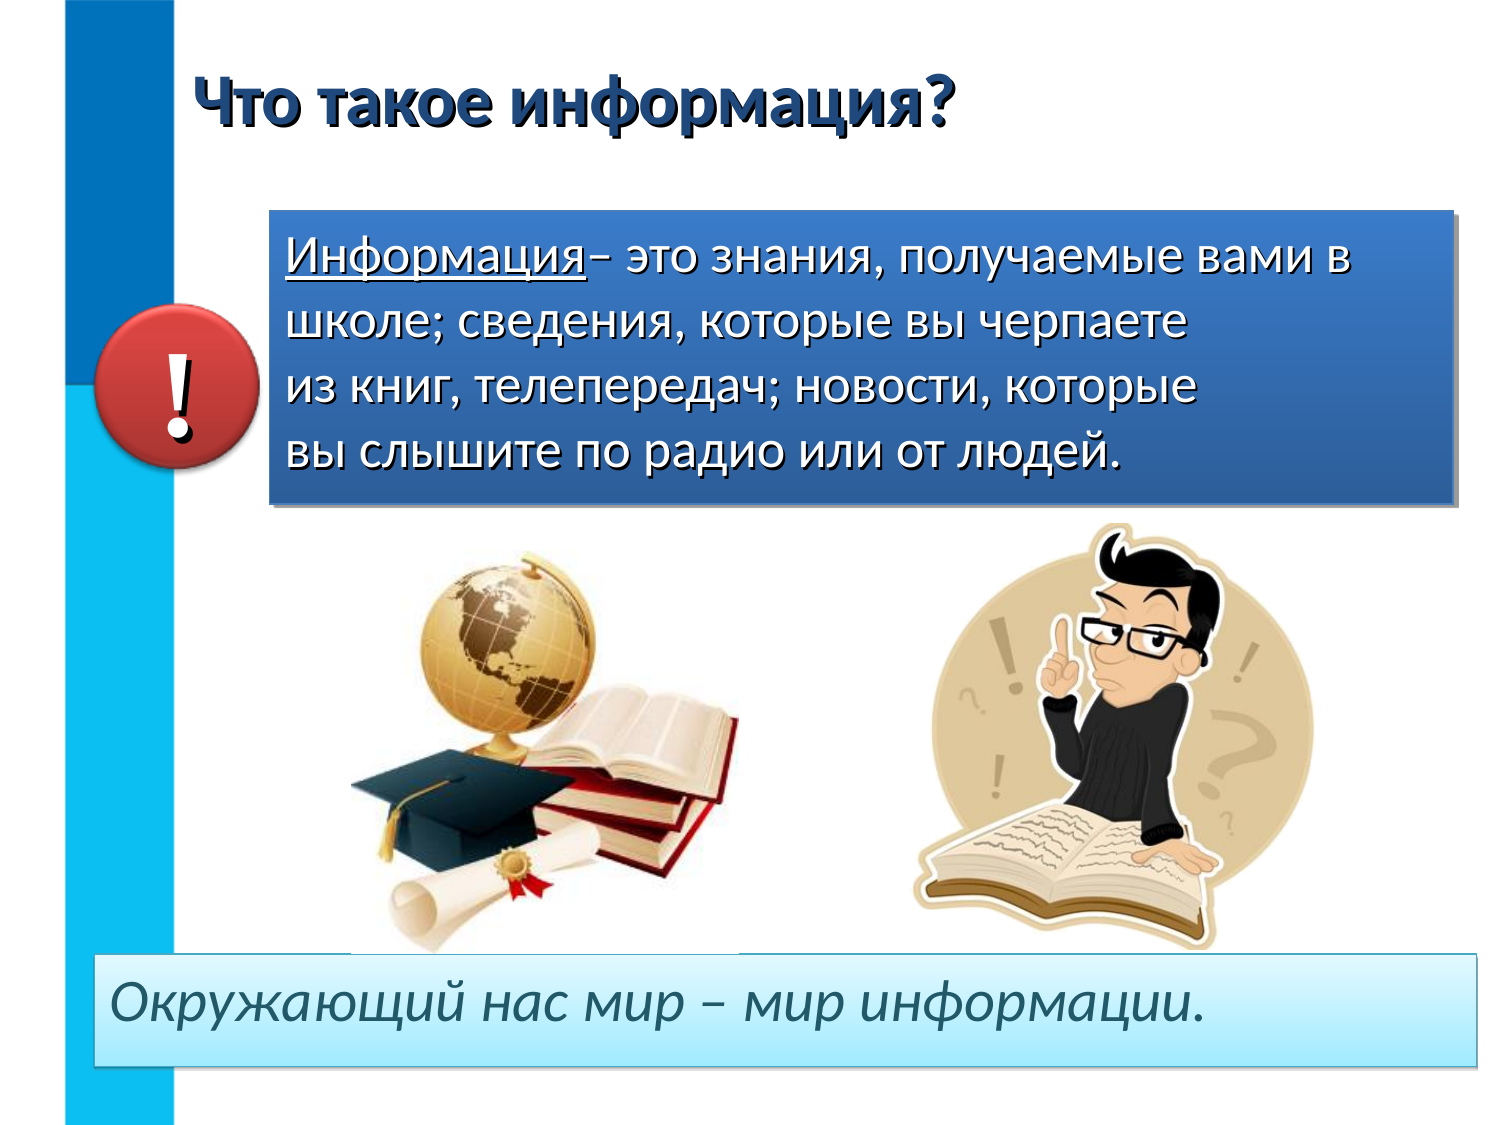

Что такое информация?
# Информация– это знания, получаемые вами в школе; сведения, которые вы черпаете из книг, телепередач; новости, которые вы слышите по радио или от людей.
!
Окружающий нас мир – мир информации.